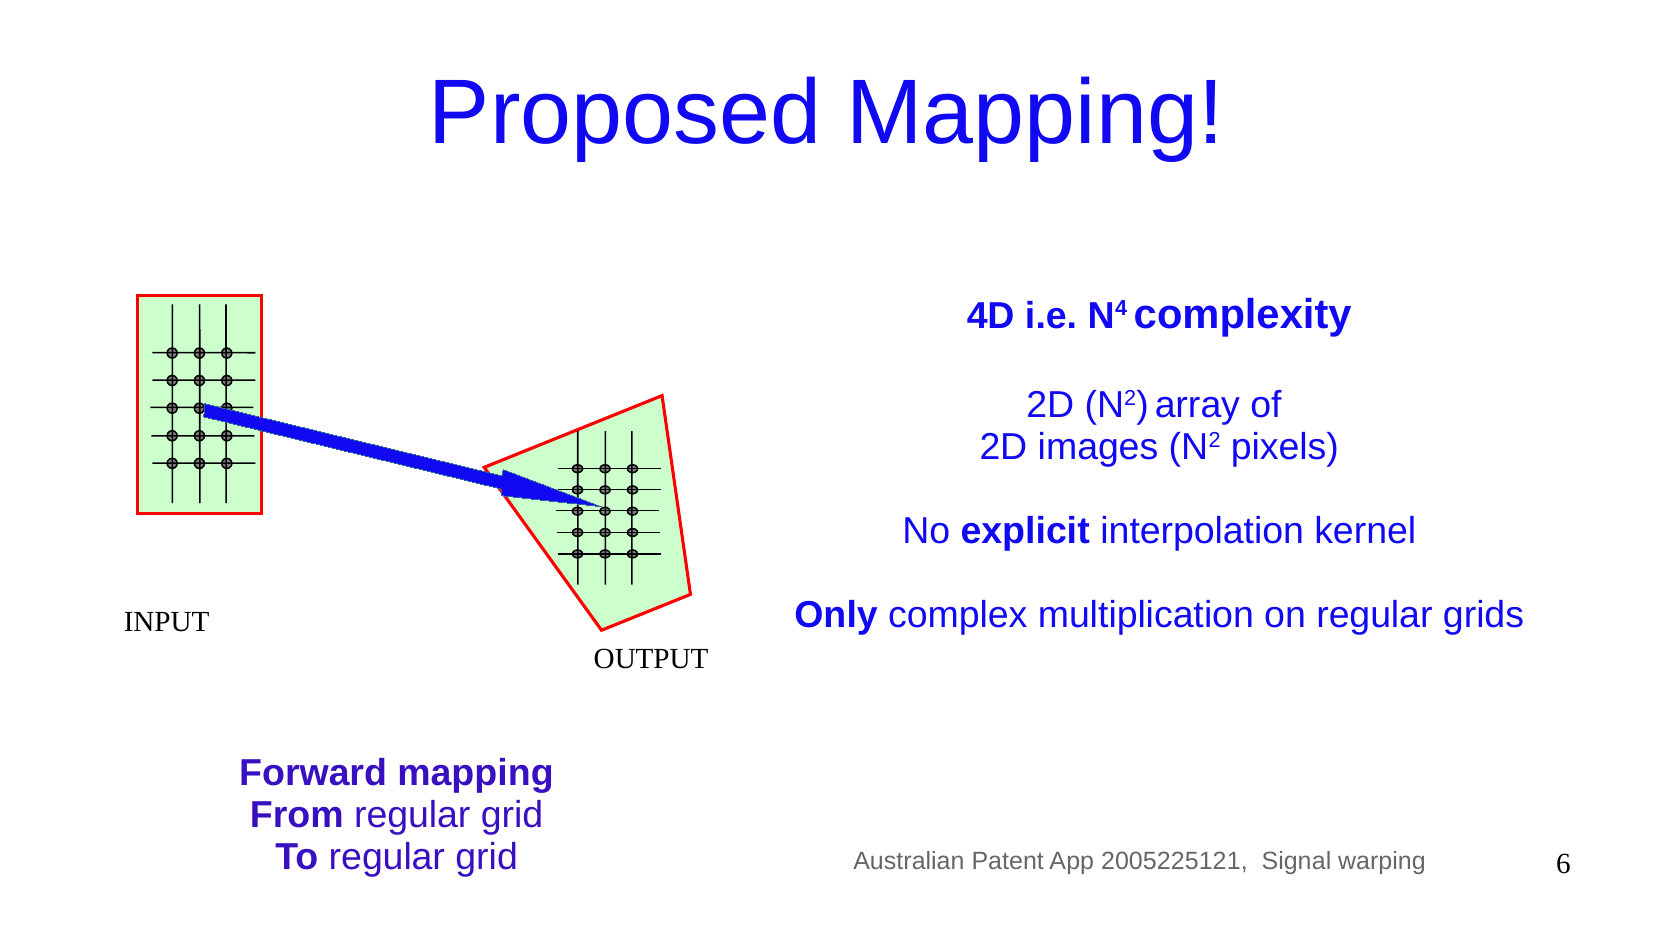

# Proposed Mapping!
4D i.e. N4 complexity
2D (N2) array of
2D images (N2 pixels)
No explicit interpolation kernel
Only complex multiplication on regular grids
INPUT
OUTPUT
Forward mapping
From regular grid
To regular grid
Australian Patent App 2005225121, Signal warping
6